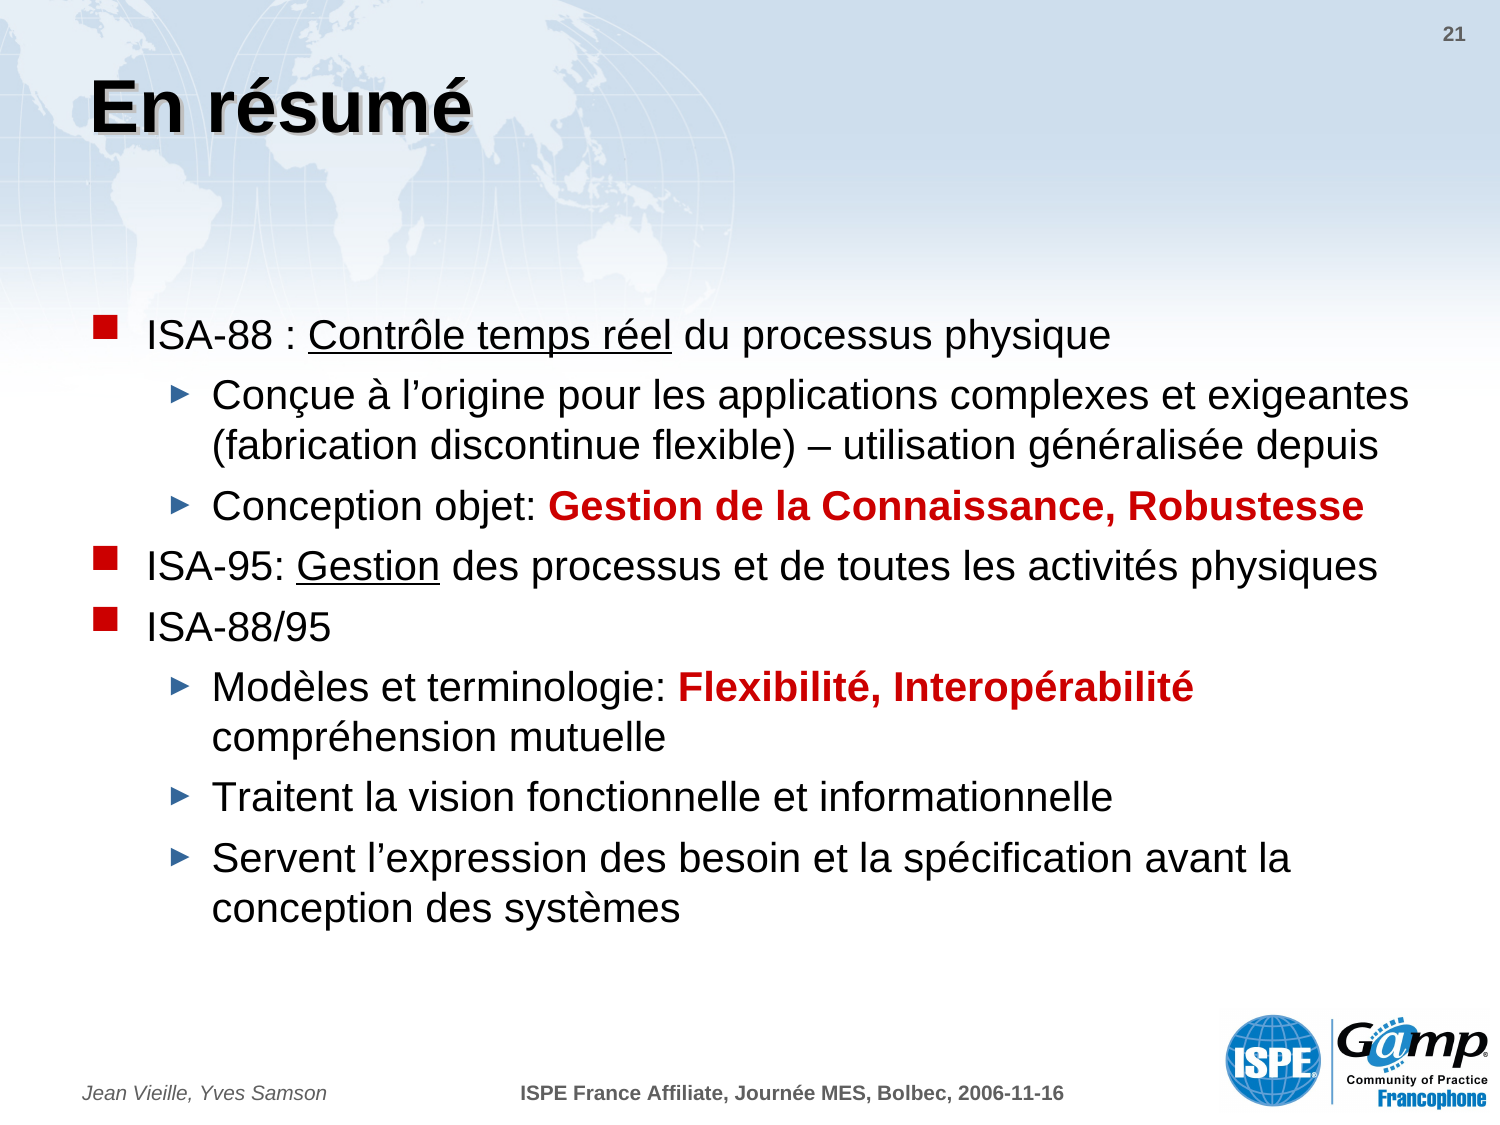

# En résumé
ISA-88 : Contrôle temps réel du processus physique
Conçue à l’origine pour les applications complexes et exigeantes (fabrication discontinue flexible) – utilisation généralisée depuis
Conception objet: Gestion de la Connaissance, Robustesse
ISA-95: Gestion des processus et de toutes les activités physiques
ISA-88/95
Modèles et terminologie: Flexibilité, Interopérabilité compréhension mutuelle
Traitent la vision fonctionnelle et informationnelle
Servent l’expression des besoin et la spécification avant la conception des systèmes